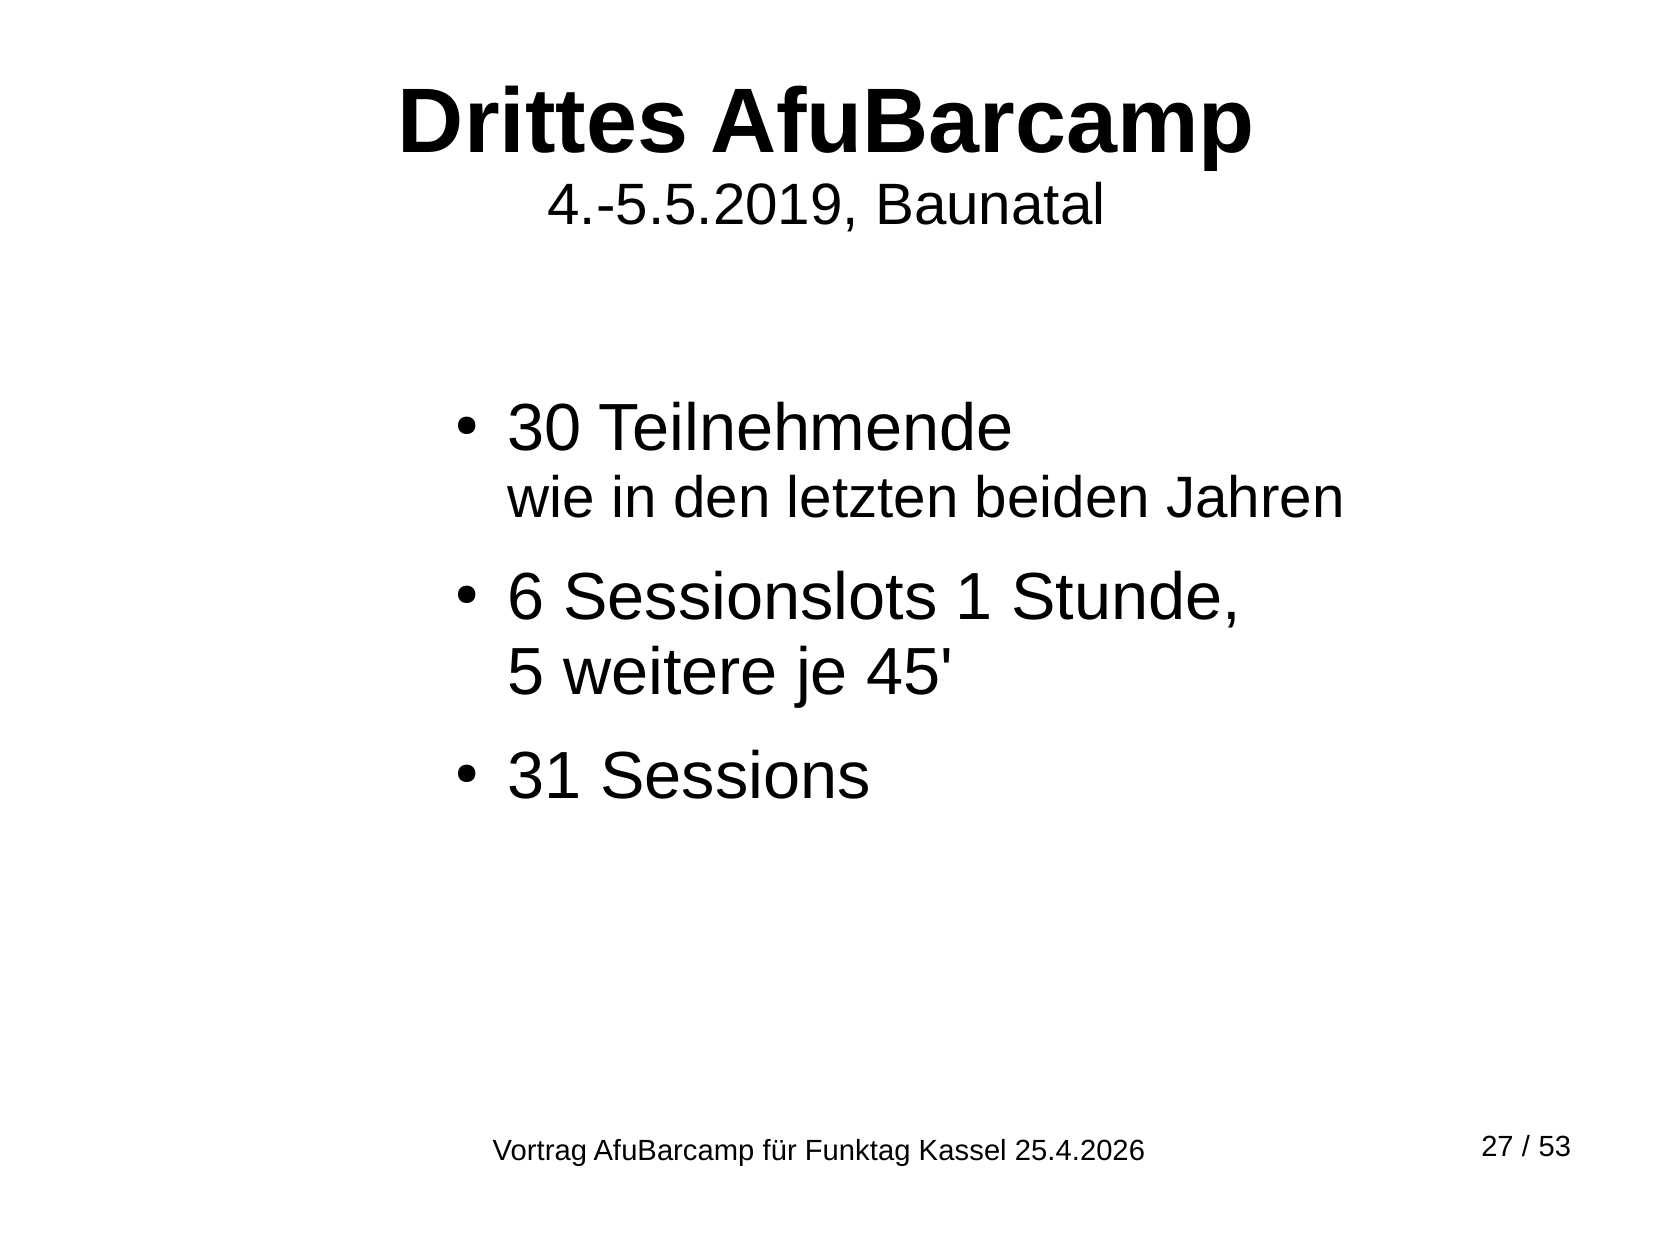

Drittes AfuBarcamp
4.-5.5.2019, Baunatal
# 30 Teilnehmende wie in den letzten beiden Jahren
6 Sessionslots 1 Stunde,
5 weitere je 45'
31 Sessions